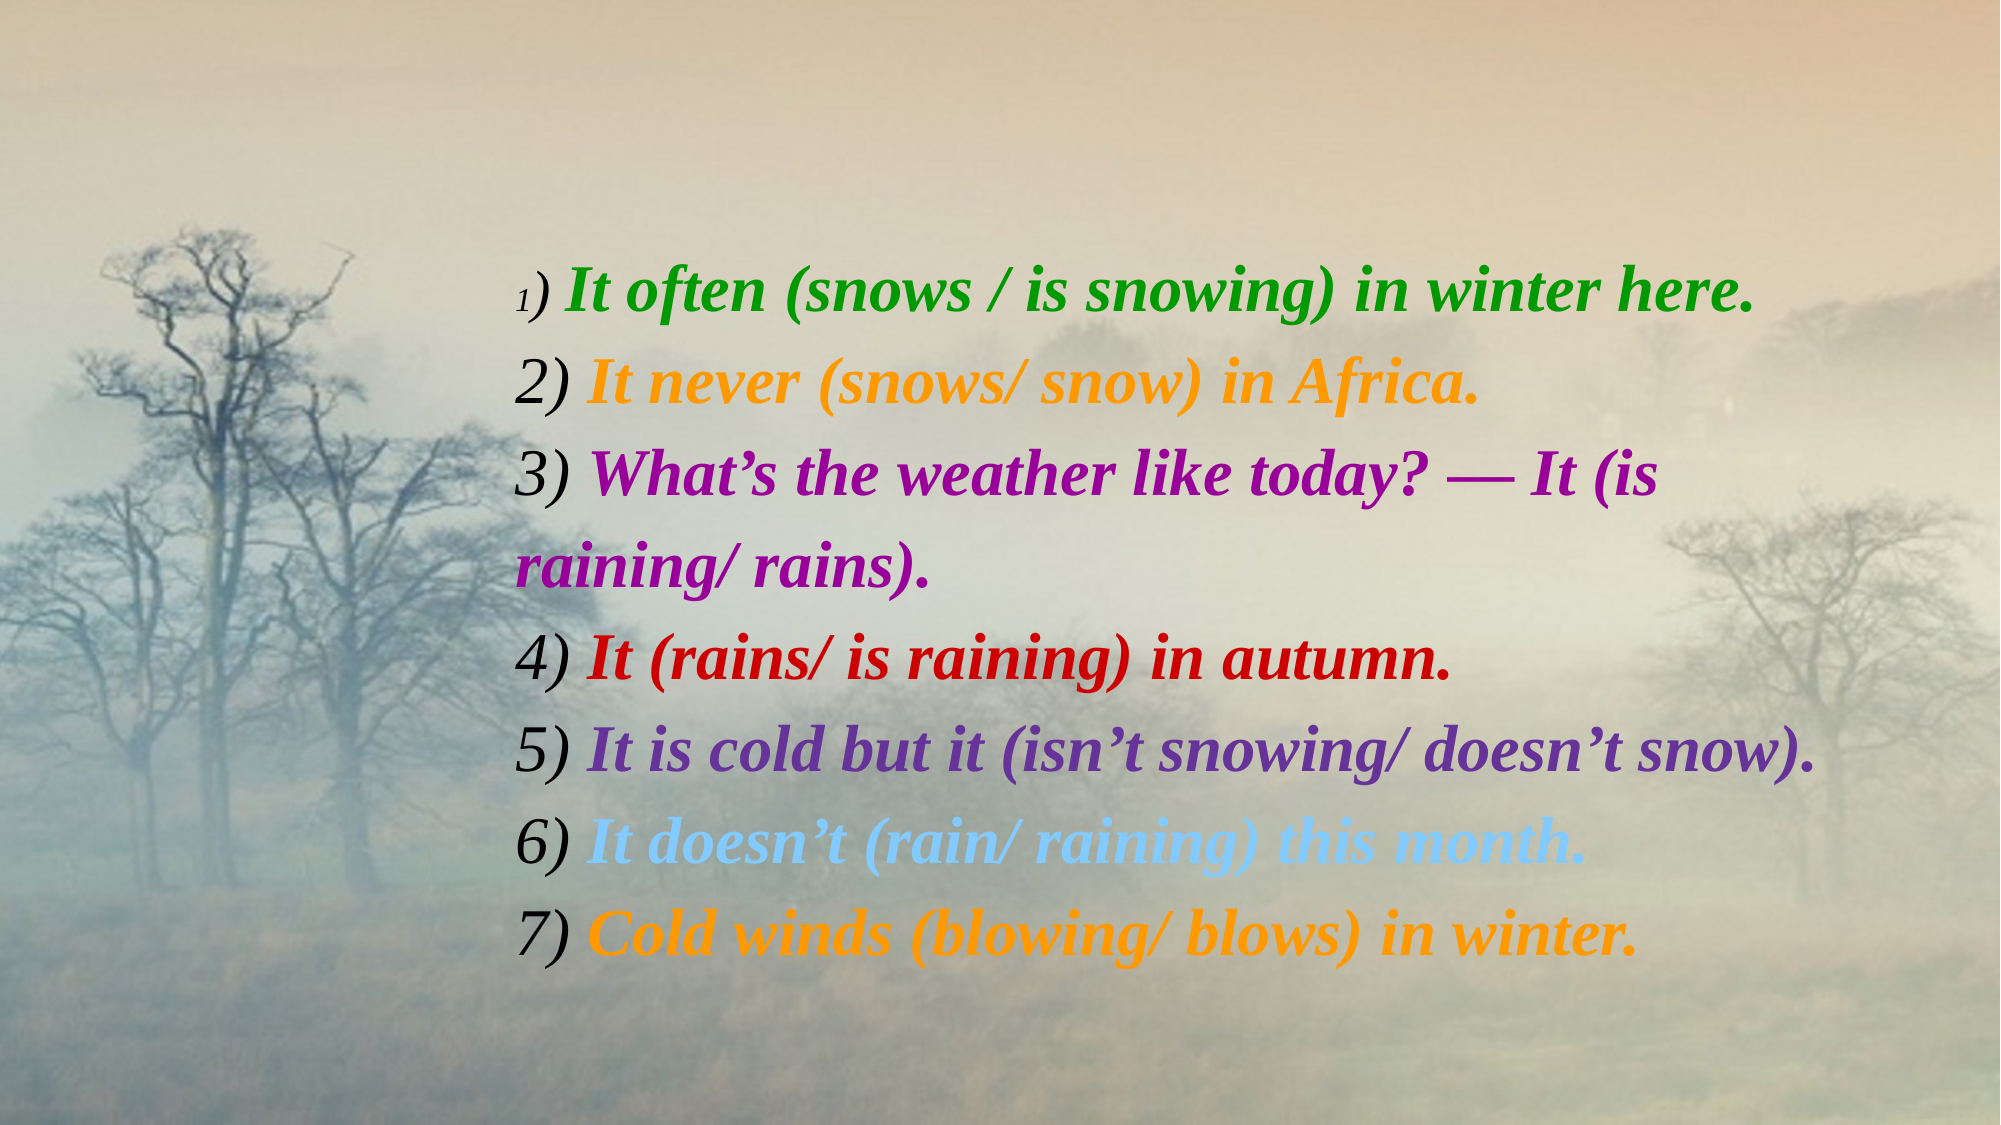

1) It often (snows / is snowing) in winter here.
2) It never (snows/ snow) in Africa.
3) What’s the weather like today? — It (is raining/ rains).
4) It (rains/ is raining) in autumn.
5) It is cold but it (isn’t snowing/ doesn’t snow).
6) It doesn’t (rain/ raining) this month.
7) Cold winds (blowing/ blows) in winter.